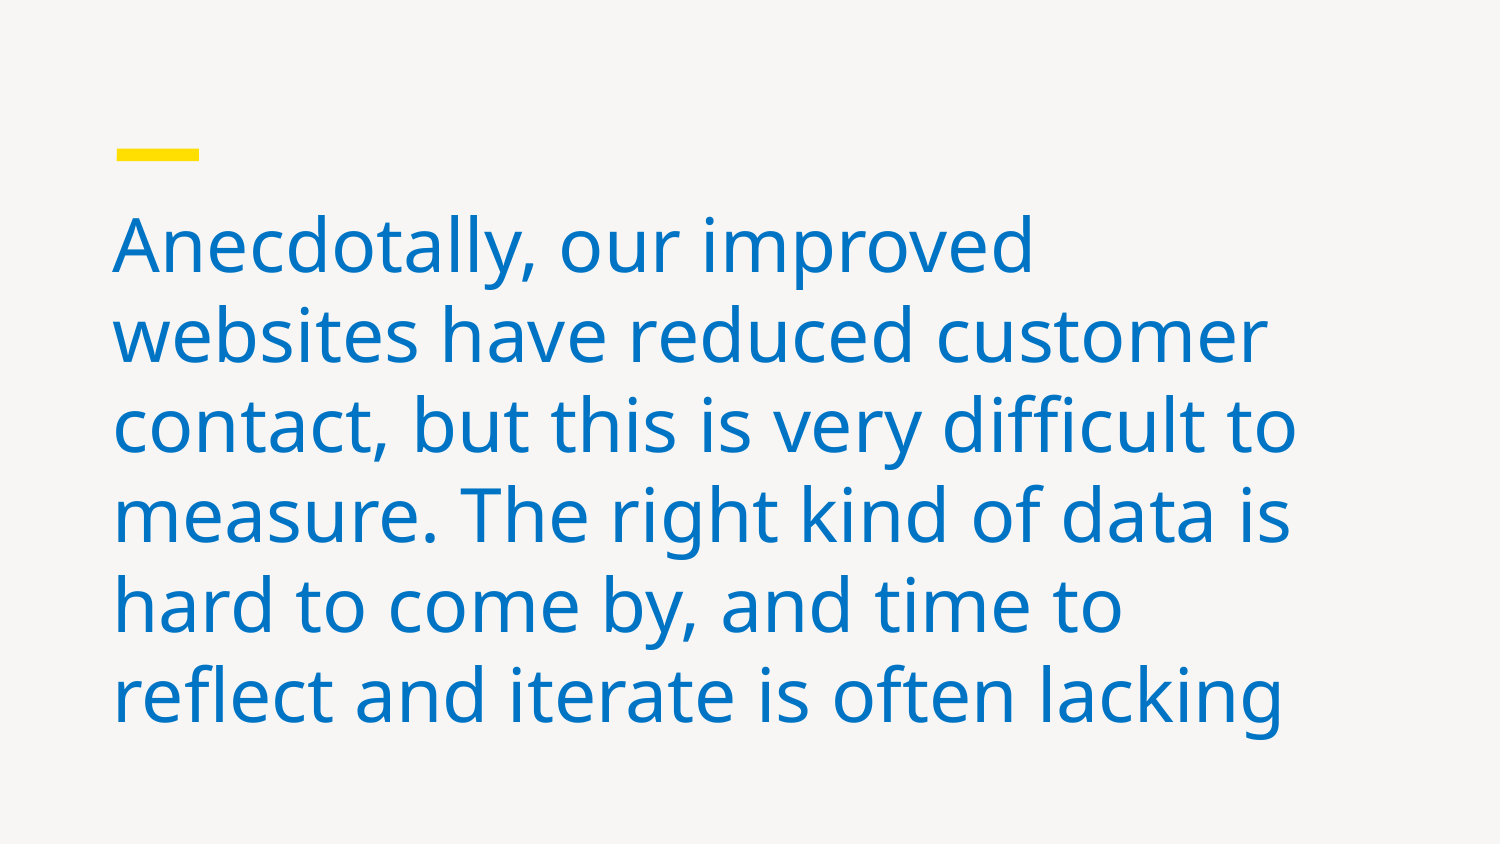

# Anecdotally, our improved websites have reduced customer contact, but this is very difficult to measure. The right kind of data is hard to come by, and time to reflect and iterate is often lacking